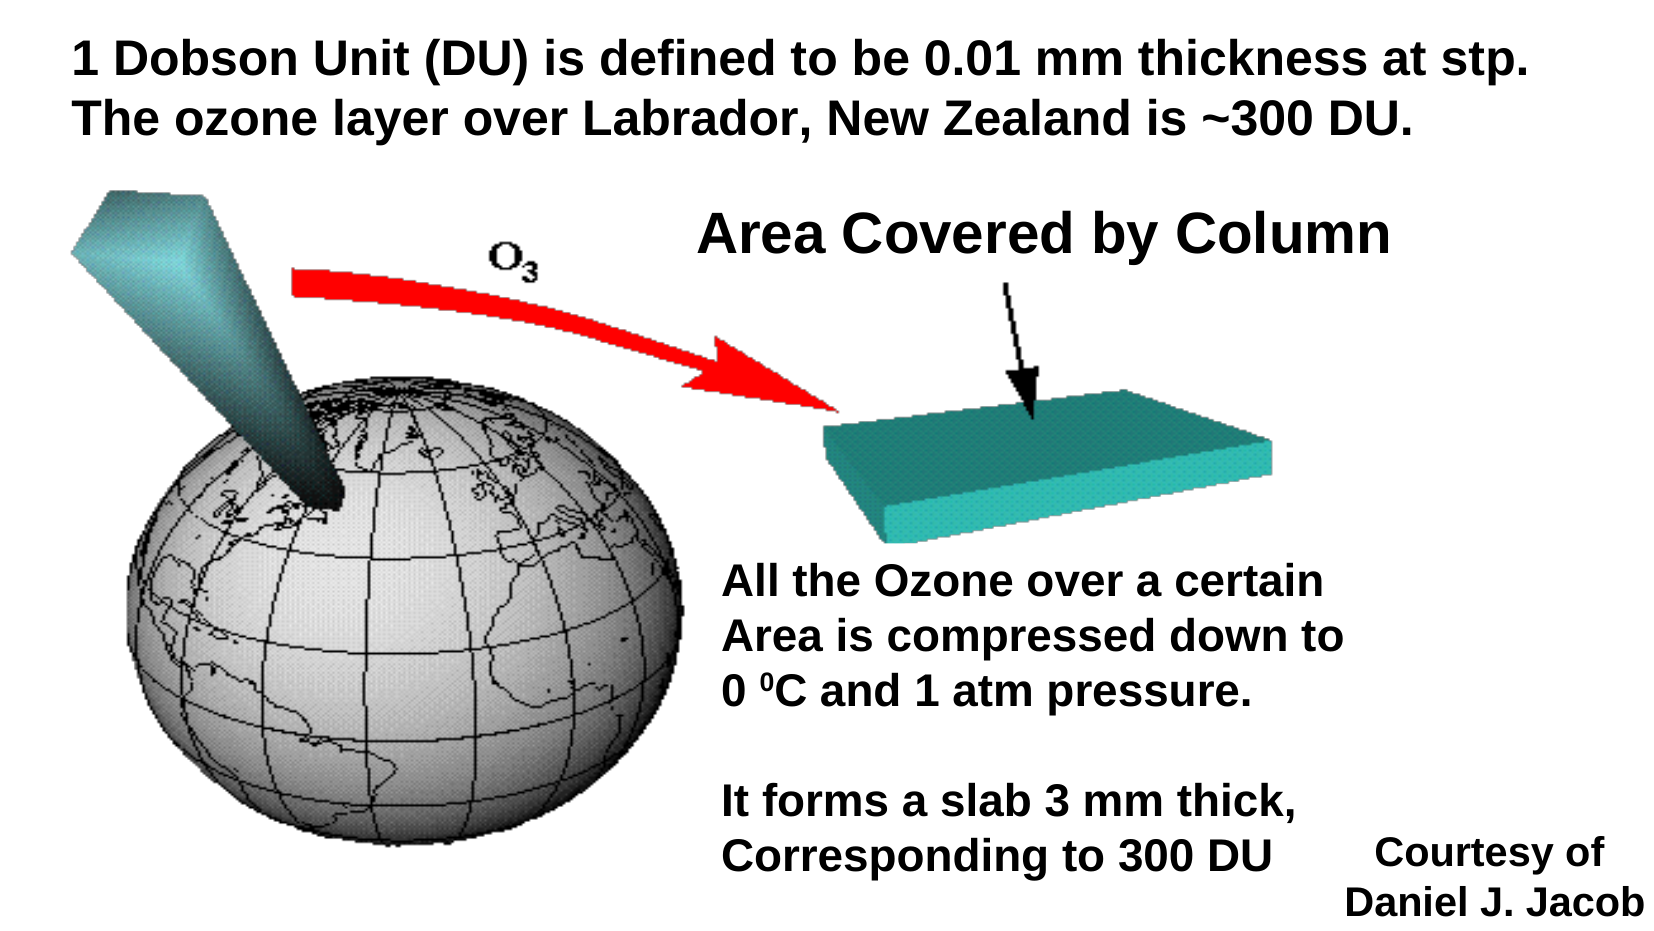

1 Dobson Unit (DU) is defined to be 0.01 mm thickness at stp.
The ozone layer over Labrador, New Zealand is ~300 DU.
Area Covered by Column
All the Ozone over a certain
Area is compressed down to
0 0C and 1 atm pressure.
It forms a slab 3 mm thick,
Corresponding to 300 DU
Courtesy of
Daniel J. Jacob